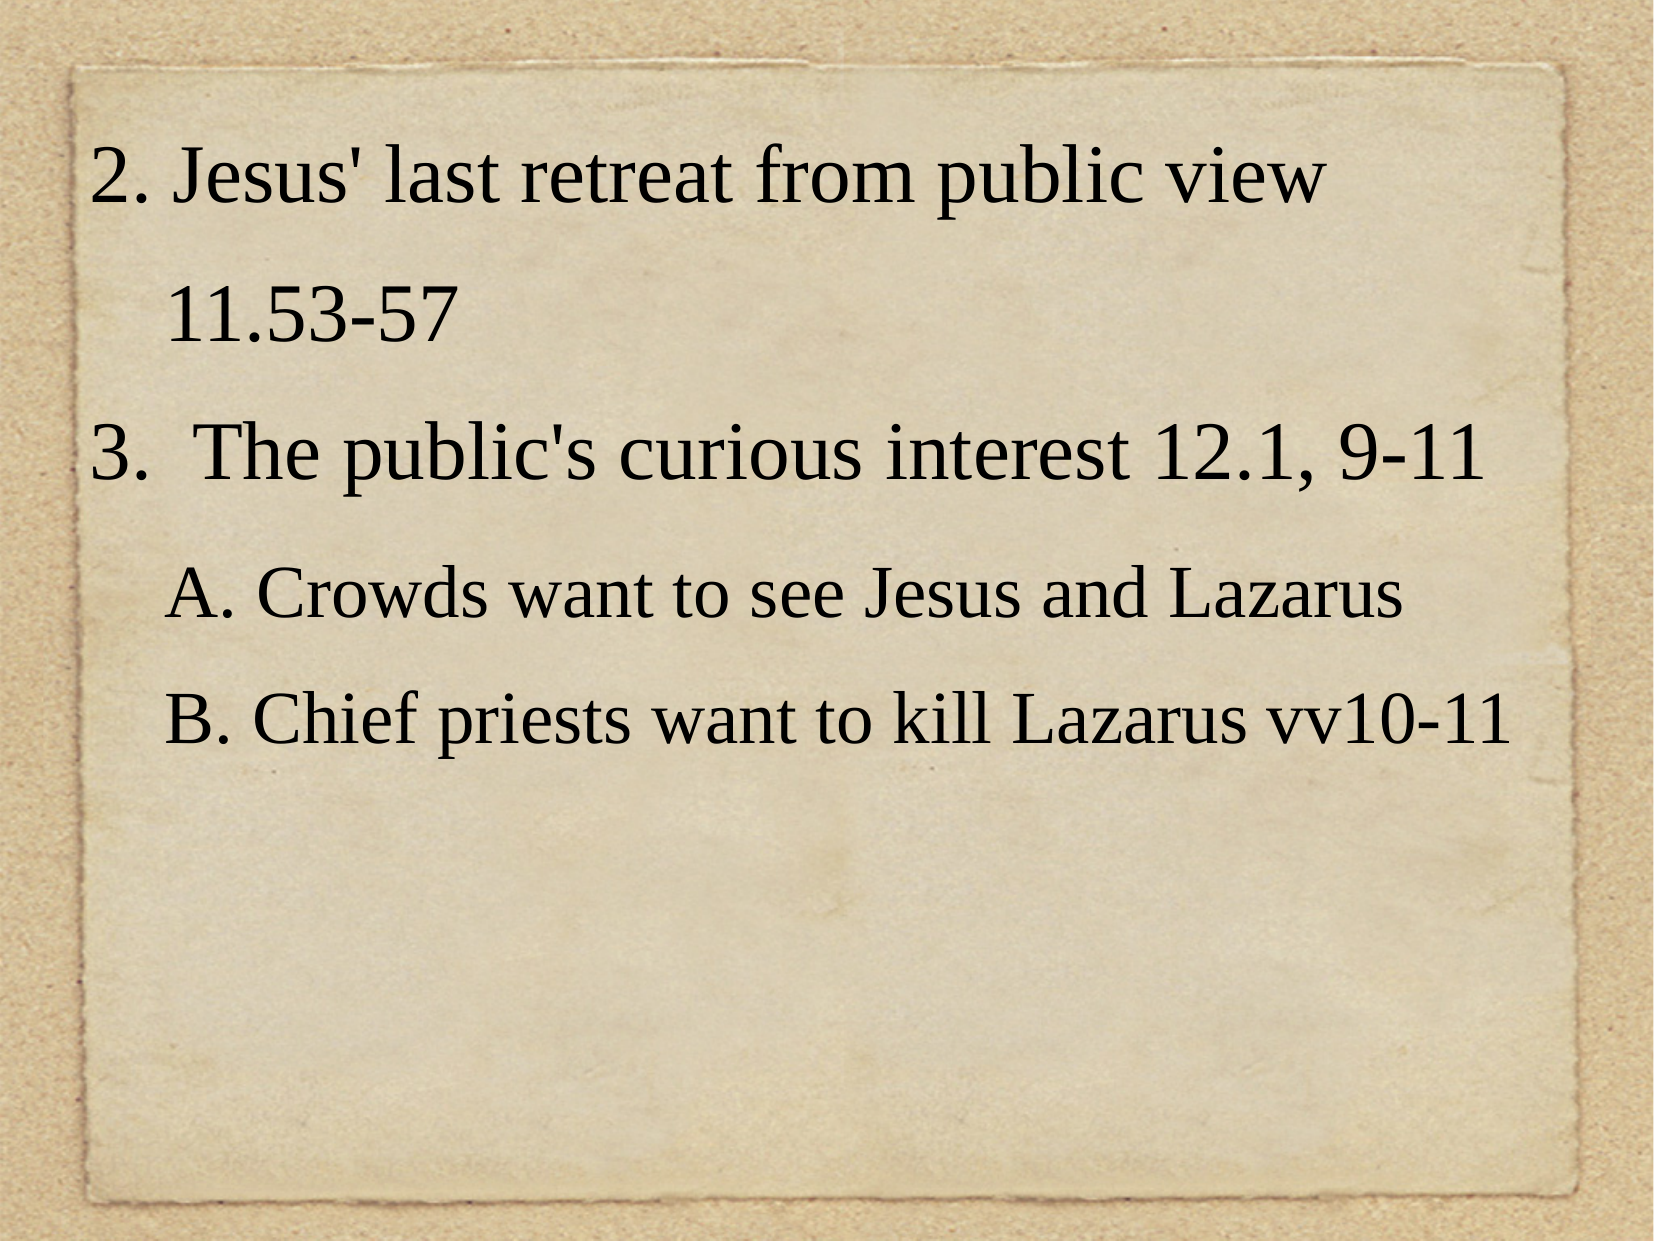

2. Jesus' last retreat from public view 				11.53-57
3. The public's curious interest 12.1, 9-11
	A. Crowds want to see Jesus and Lazarus
	B. Chief priests want to kill Lazarus vv10-11